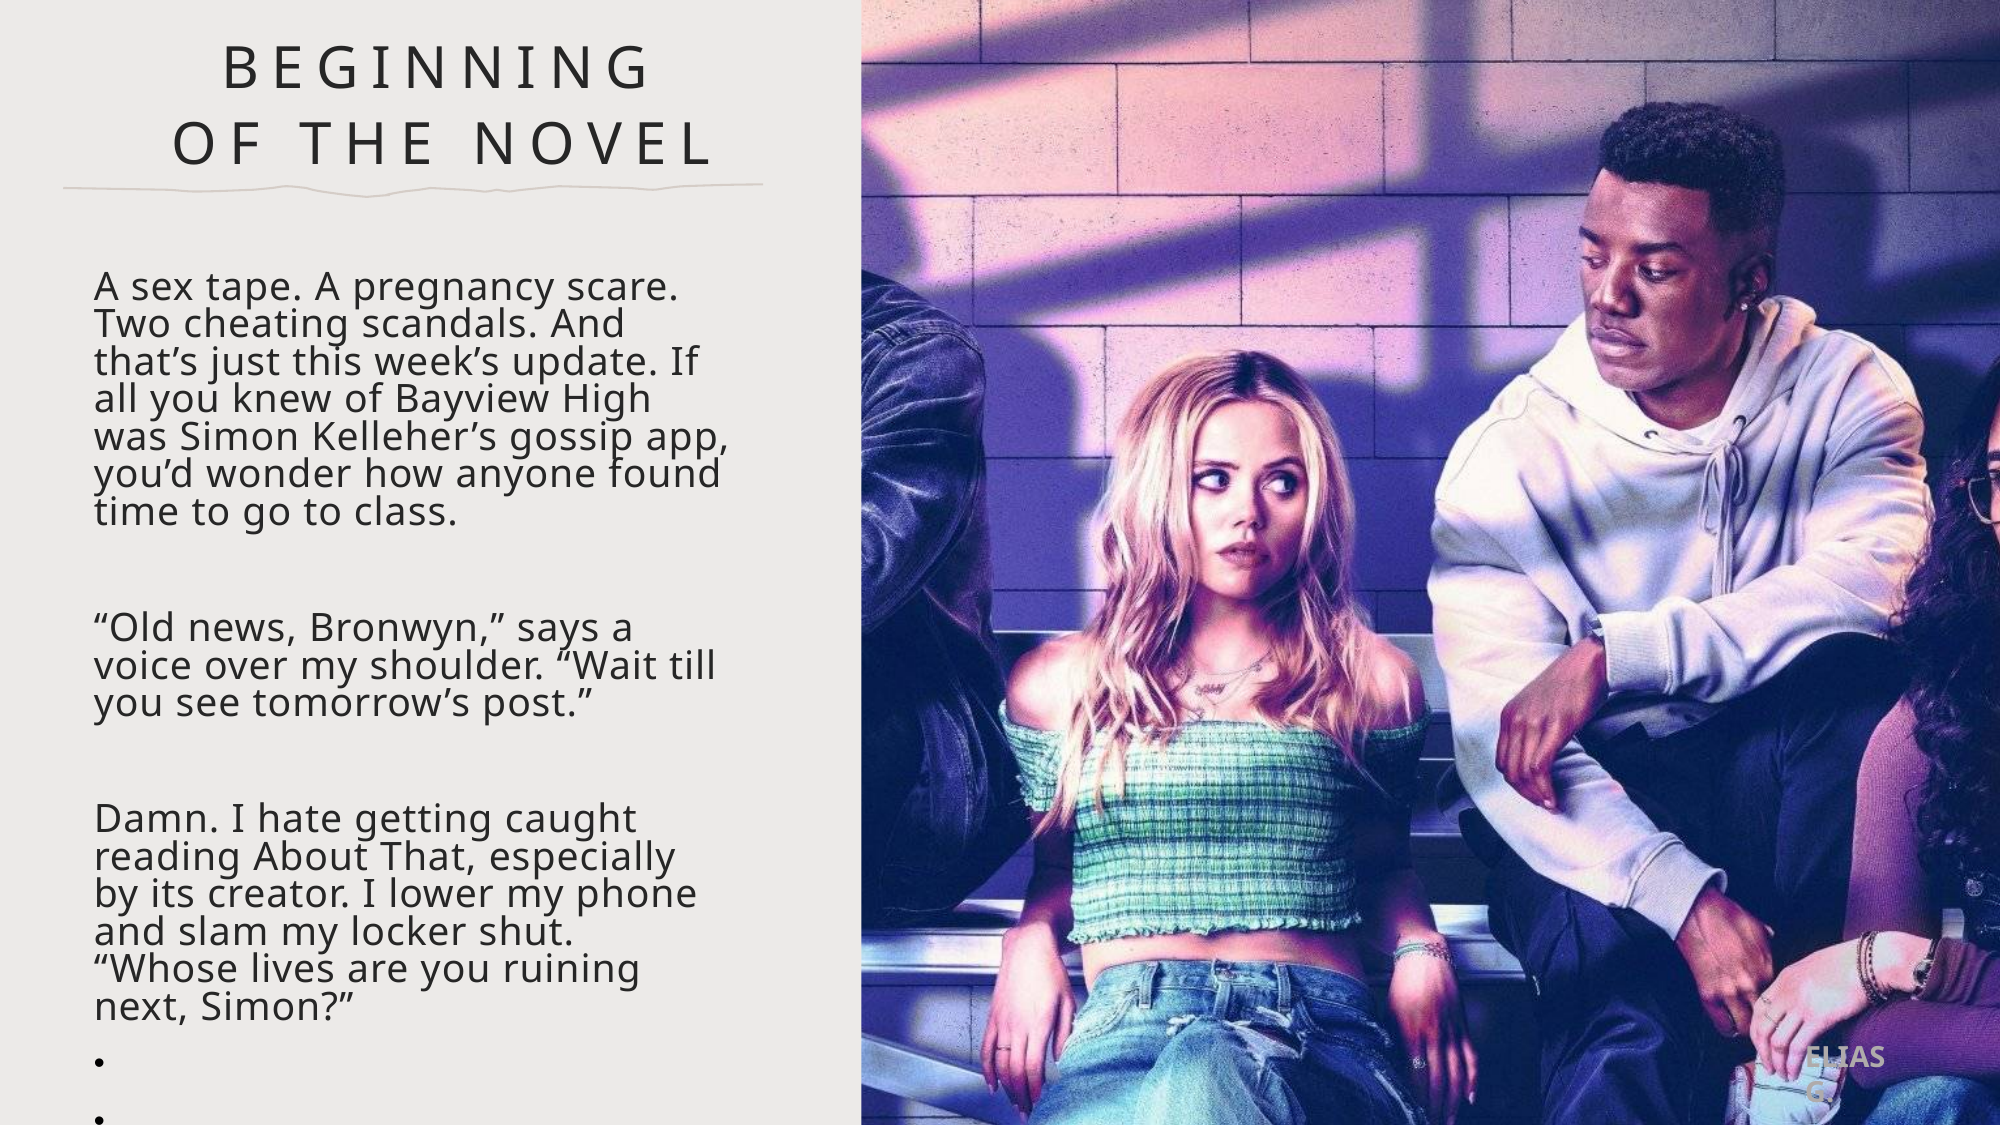

# Beginning of the novel
A sex tape. A pregnancy scare. Two cheating scandals. And that’s just this week’s update. If all you knew of Bayview High was Simon Kelleher’s gossip app, you’d wonder how anyone found time to go to class.
“Old news, Bronwyn,” says a voice over my shoulder. “Wait till you see tomorrow’s post.”
Damn. I hate getting caught reading About That, especially by its creator. I lower my phone and slam my locker shut. “Whose lives are you ruining next, Simon?”
ELIAS G.